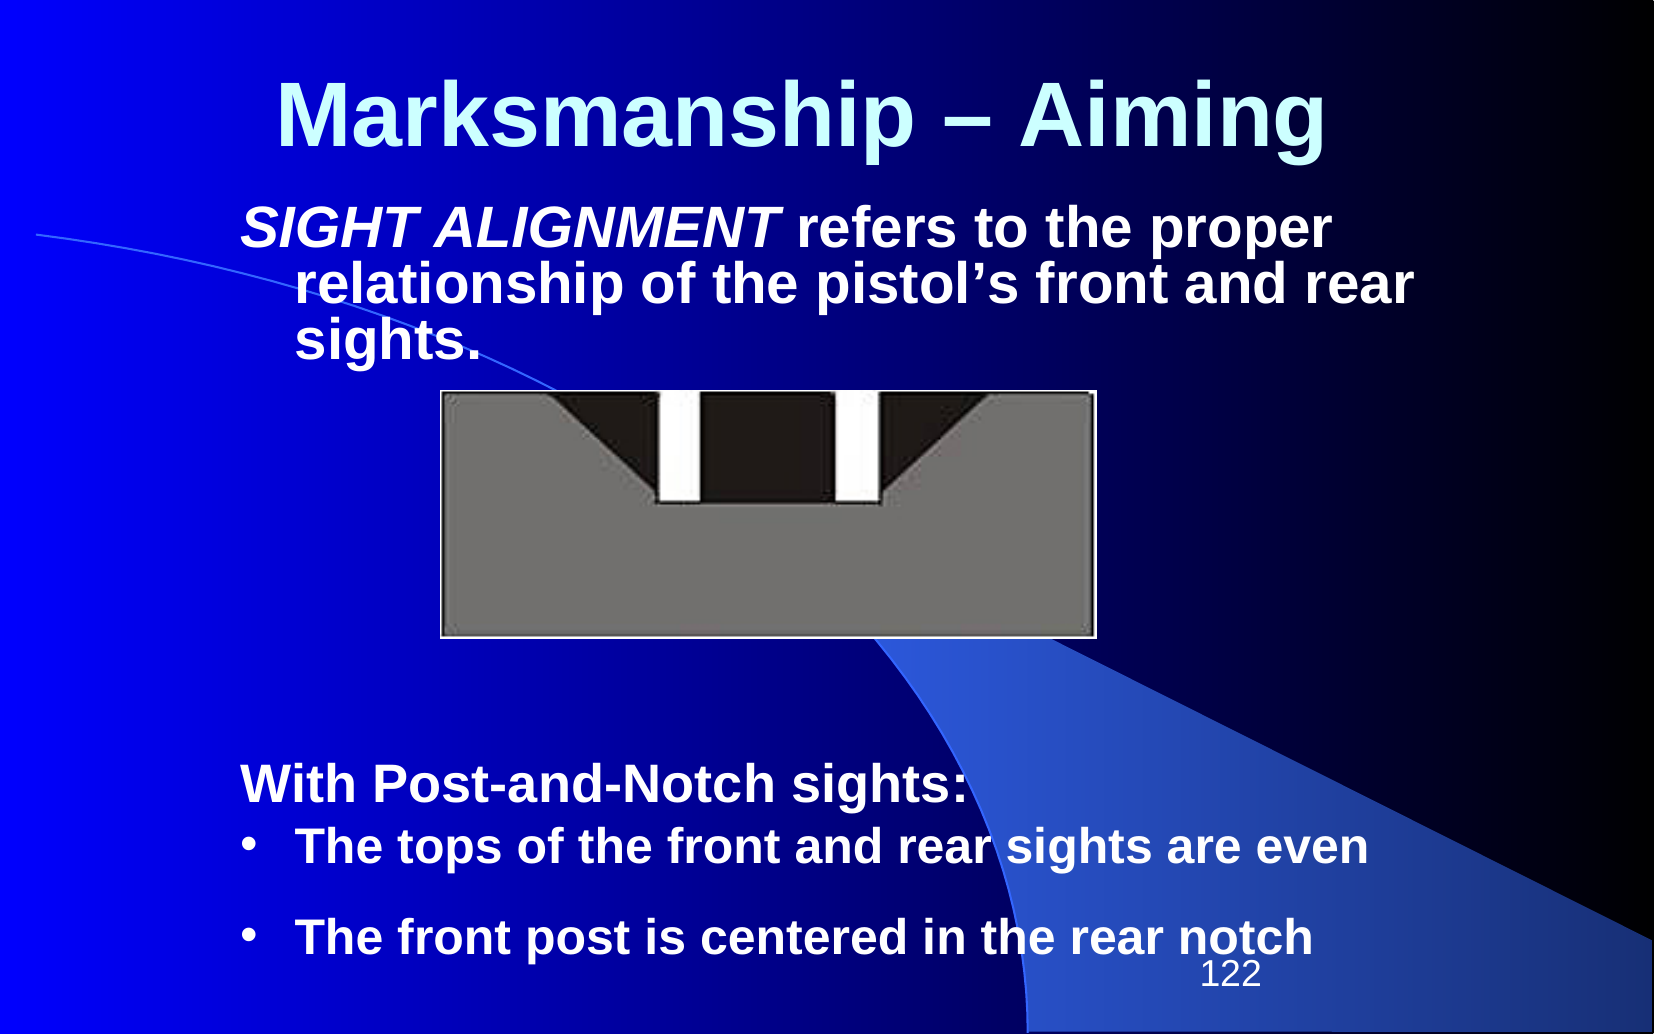

Marksmanship – Aiming
SIGHT ALIGNMENT refers to the proper relationship of the pistol’s front and rear sights.
With Post-and-Notch sights:
The tops of the front and rear sights are even
The front post is centered in the rear notch